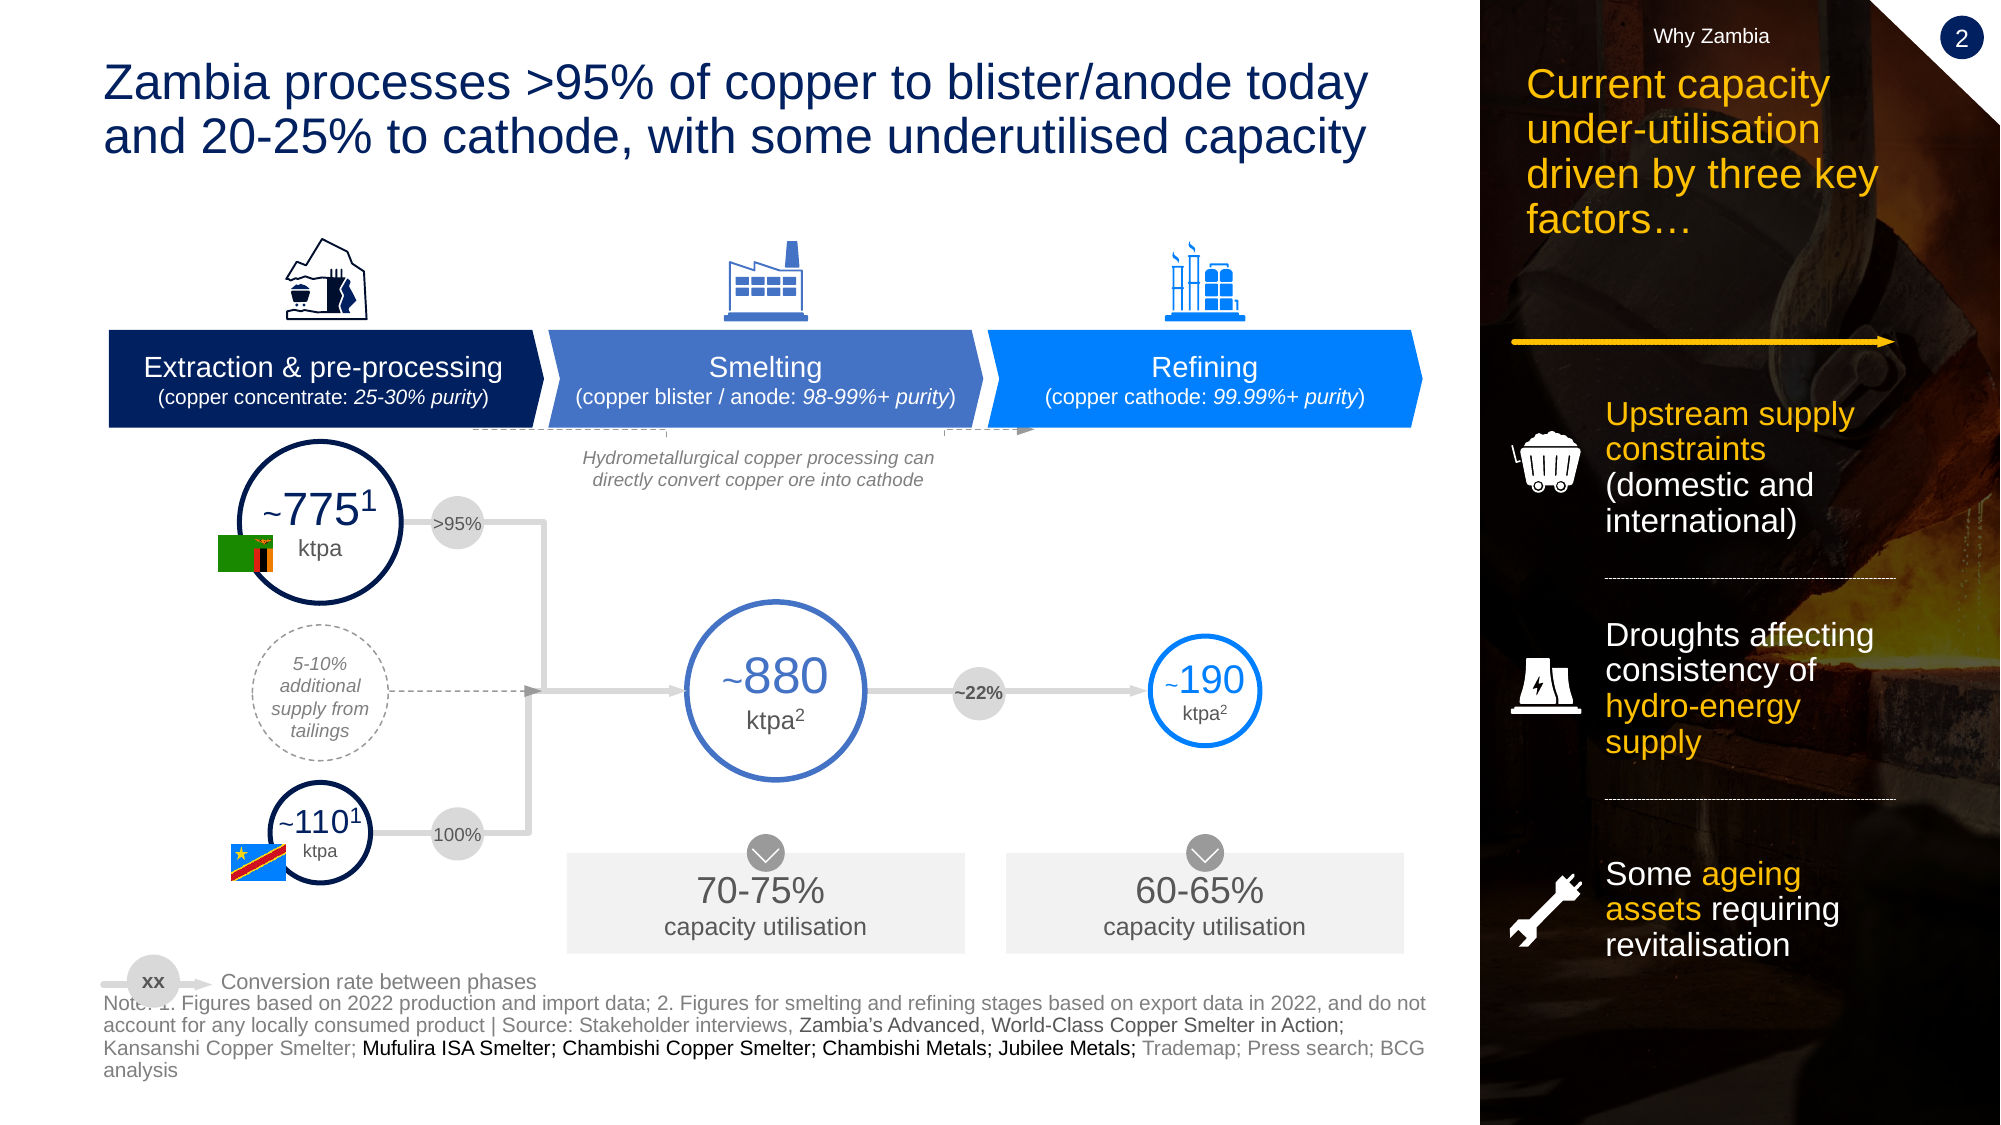

Why Zambia
2
# Zambia processes >95% of copper to blister/anode today and 20-25% to cathode, with some underutilised capacity
Current capacity under-utilisation driven by three key factors…
Extraction & pre-processing
(copper concentrate: 25-30% purity)
Smelting
(copper blister / anode: 98-99%+ purity)
Refining
(copper cathode: 99.99%+ purity)
Upstream supply constraints (domestic and international)
Hydrometallurgical copper processing can directly convert copper ore into cathode
~7751
ktpa
>95%
~880
ktpa2
~190
ktpa2
~22%
Droughts affecting consistency of hydro-energy supply
5-10% additional supply from tailings
~1101
ktpa
100%
Some ageing assets requiring revitalisation
70-75%
capacity utilisation
60-65%
capacity utilisation
xx
Conversion rate between phases
Note: 1. Figures based on 2022 production and import data; 2. Figures for smelting and refining stages based on export data in 2022, and do not account for any locally consumed product | Source: Stakeholder interviews, Zambia’s Advanced, World-Class Copper Smelter in Action; Kansanshi Copper Smelter; Mufulira ISA Smelter; Chambishi Copper Smelter; Chambishi Metals; Jubilee Metals; Trademap; Press search; BCG analysis